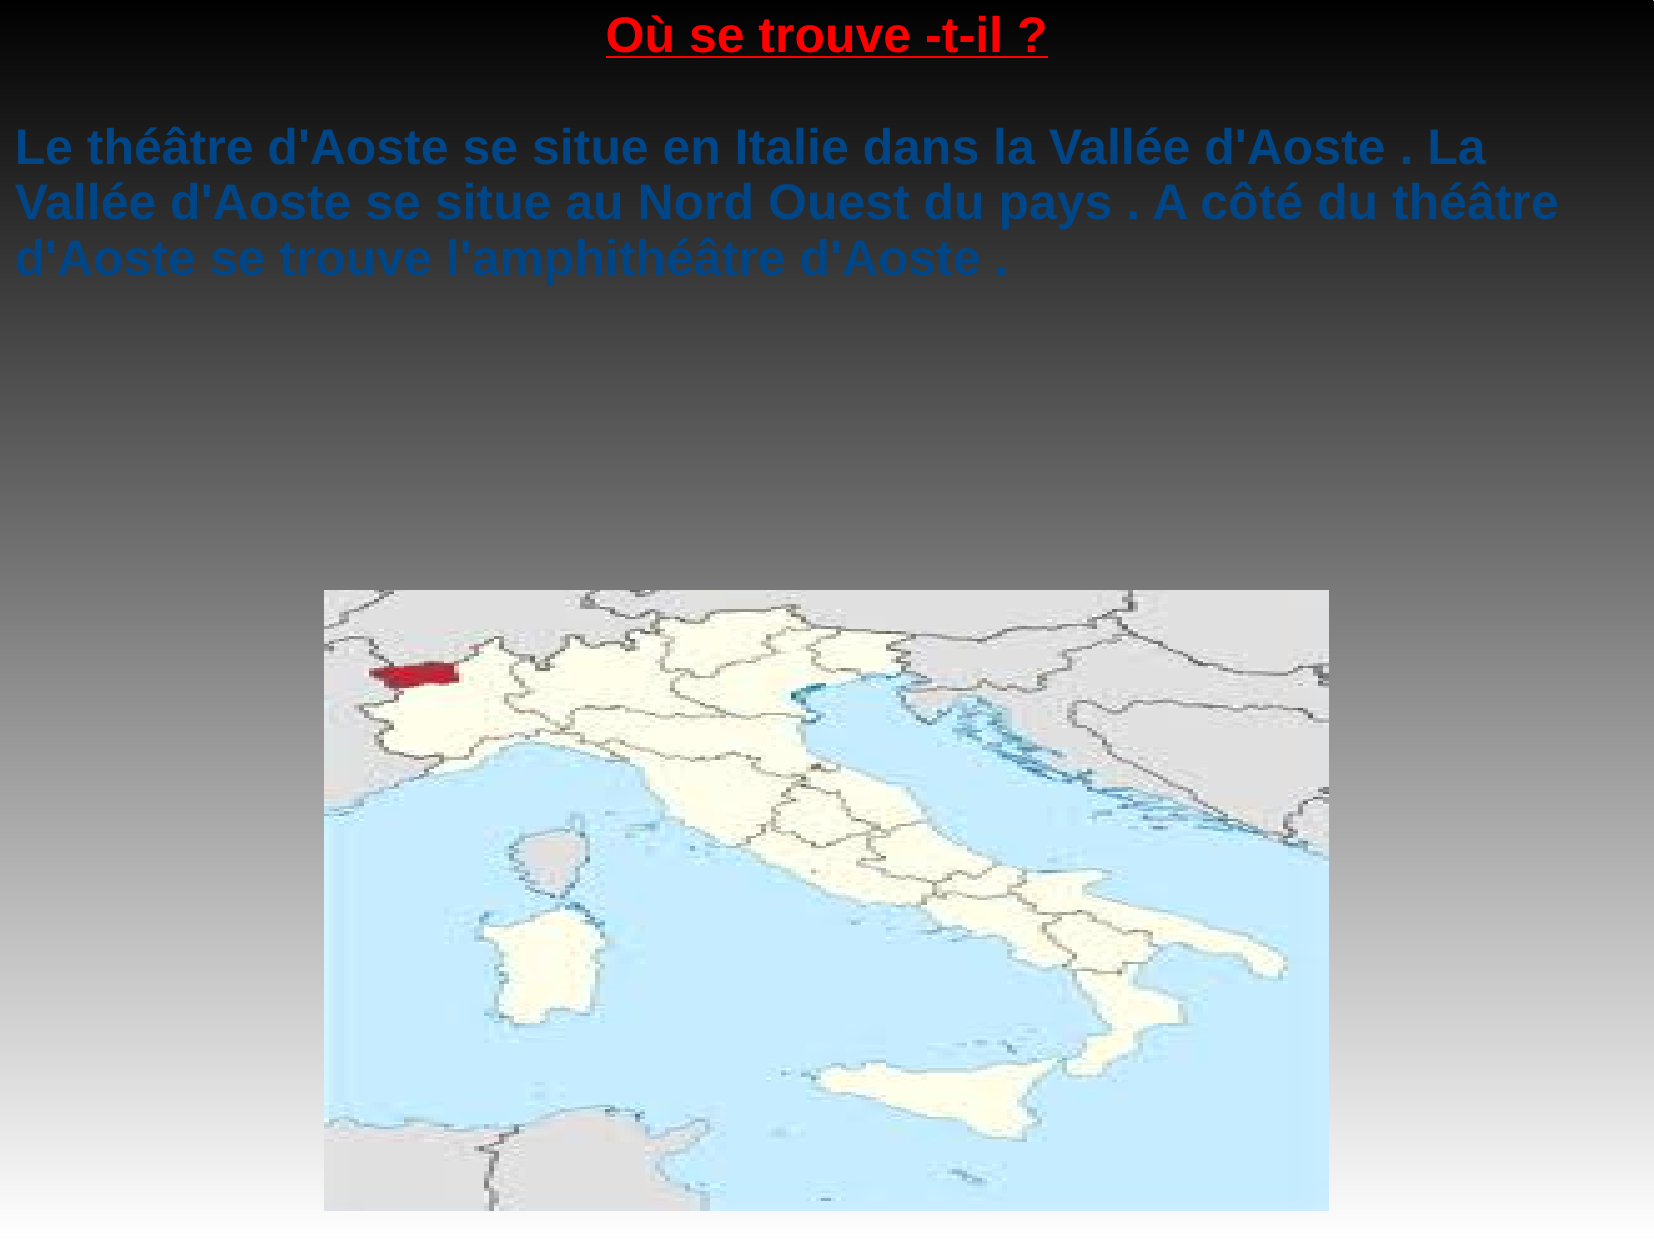

Où se trouve -t-il ?
Le théâtre d'Aoste se situe en Italie dans la Vallée d'Aoste . La Vallée d'Aoste se situe au Nord Ouest du pays . A côté du théâtre d'Aoste se trouve l'amphithéâtre d'Aoste .